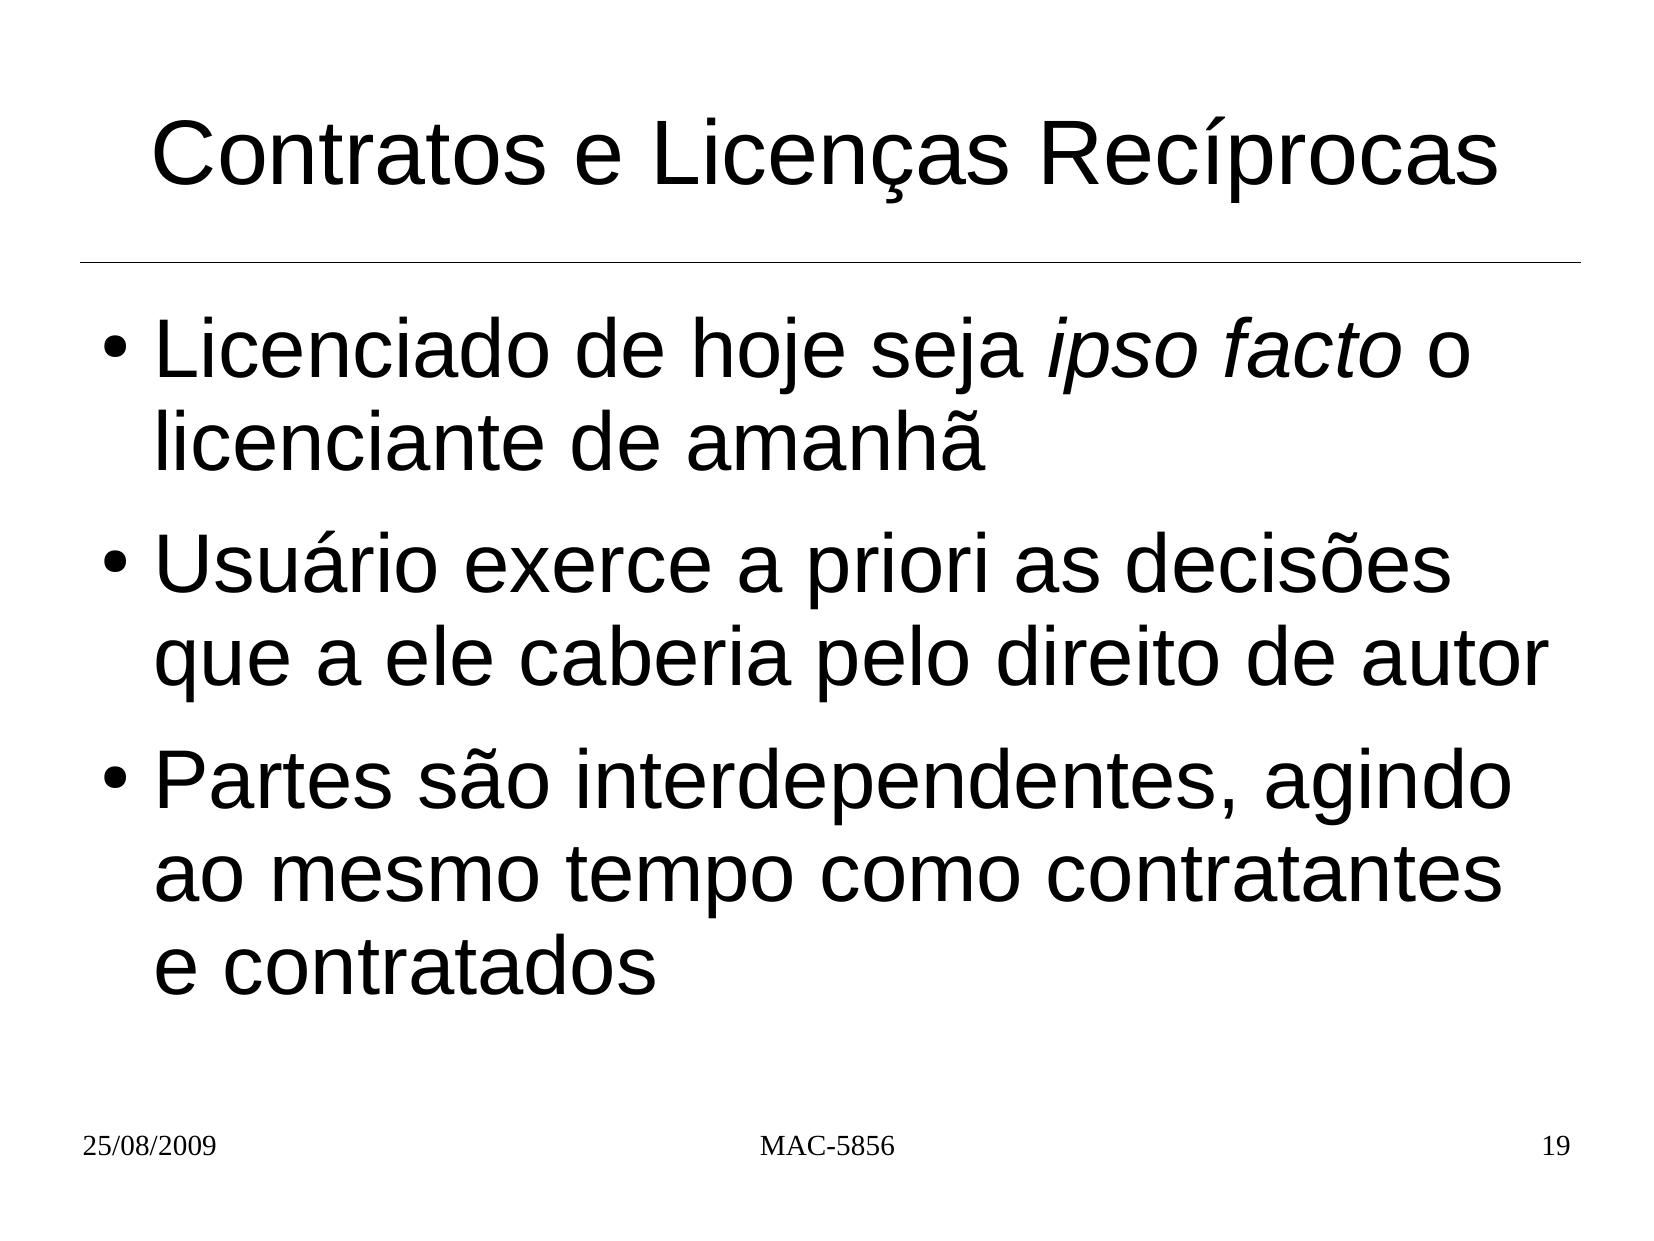

# Contratos e Licenças Recíprocas
Licenciado de hoje seja ipso facto o licenciante de amanhã
Usuário exerce a priori as decisões que a ele caberia pelo direito de autor
Partes são interdependentes, agindo ao mesmo tempo como contratantes e contratados
25/08/2009
MAC-5856
19